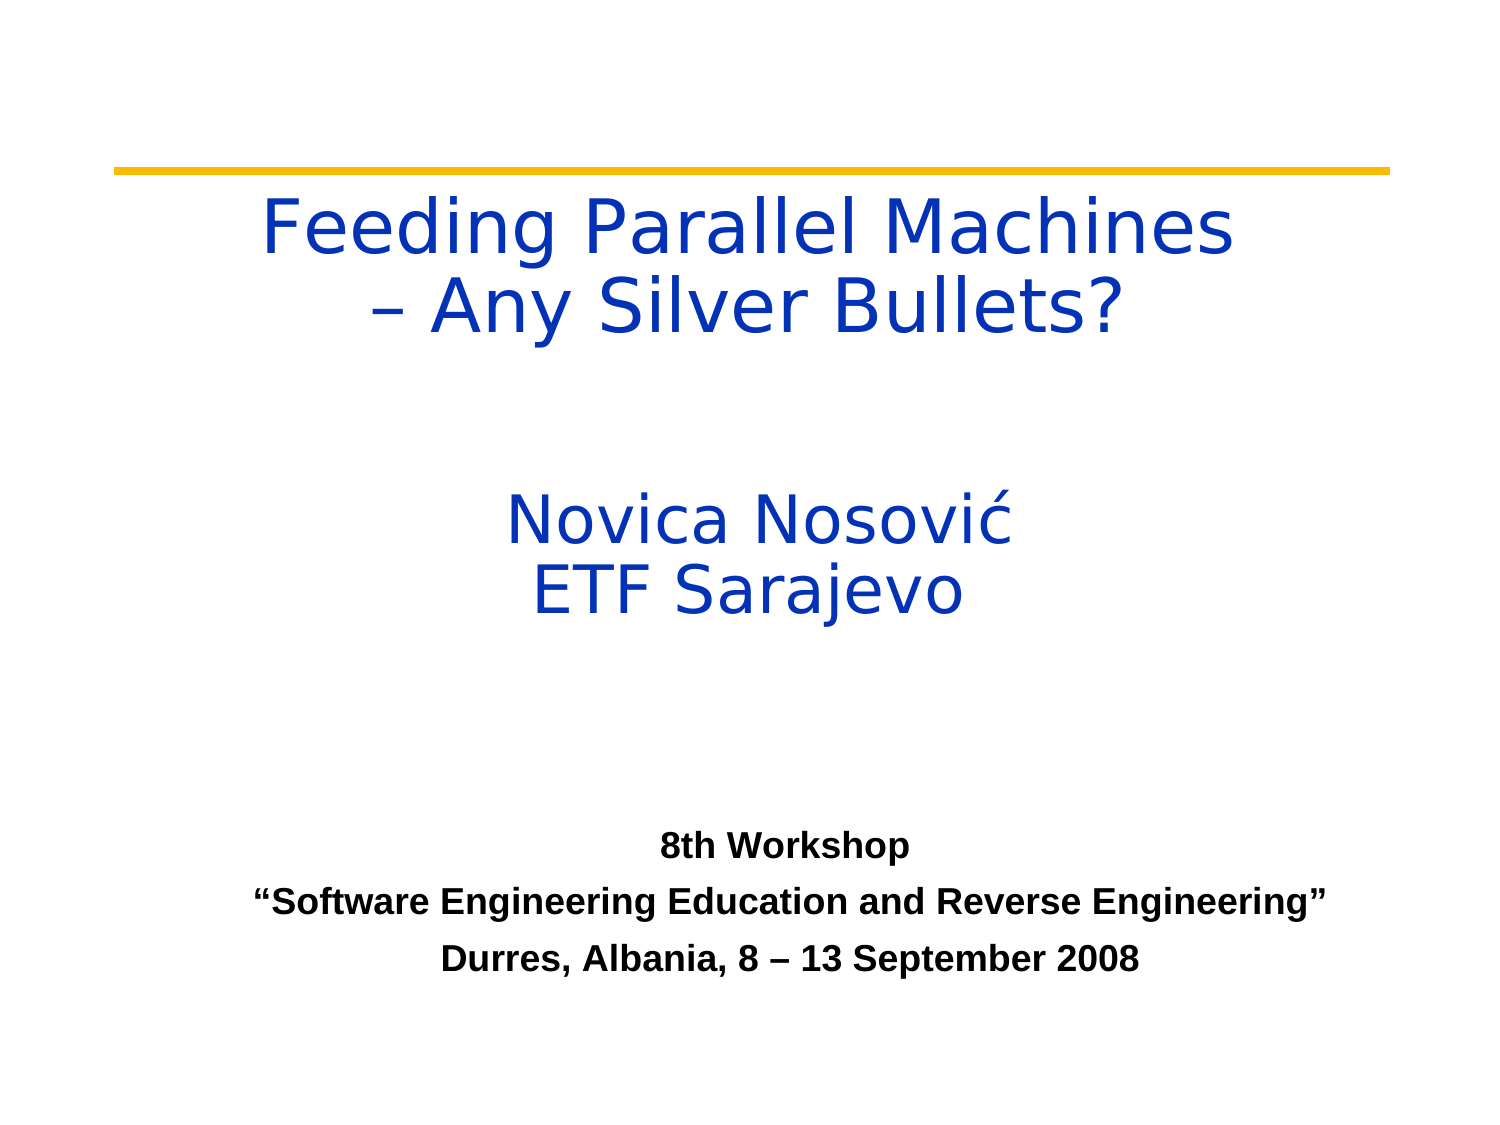

# Feeding Parallel Machines – Any Silver Bullets? Novica Nosović ETF Sarajevo
8th Workshop
“Software Engineering Education and Reverse Engineering”
Durres, Albania, 8 – 13 September 2008